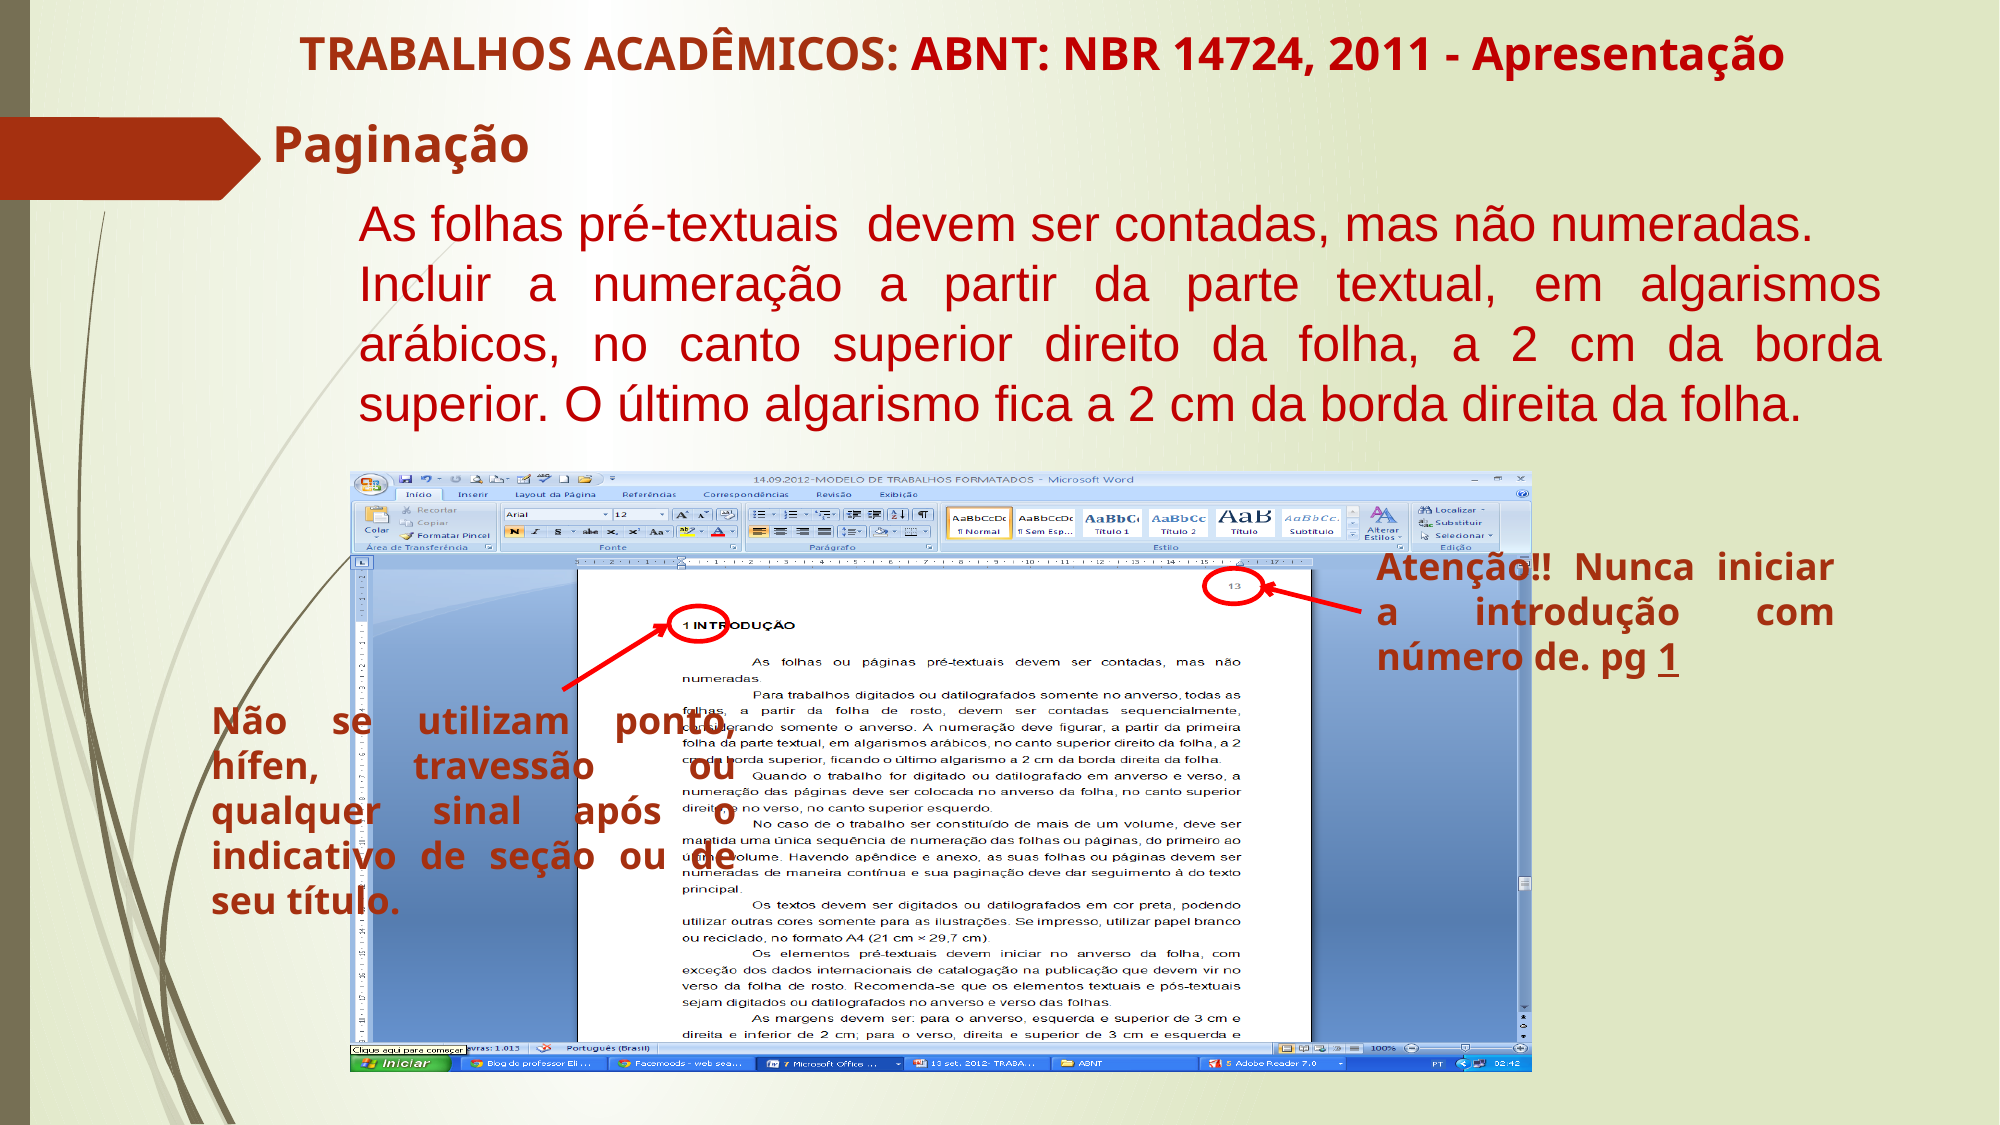

TRABALHOS ACADÊMICOS: ABNT: NBR 14724, 2011 - Apresentação
# Paginação
As folhas pré-textuais devem ser contadas, mas não numeradas.
Incluir a numeração a partir da parte textual, em algarismos arábicos, no canto superior direito da folha, a 2 cm da borda superior. O último algarismo fica a 2 cm da borda direita da folha.
Atenção!! Nunca iniciar a introdução com número de. pg 1
Não se utilizam ponto, hífen, travessão ou qualquer sinal após o indicativo de seção ou de seu título.